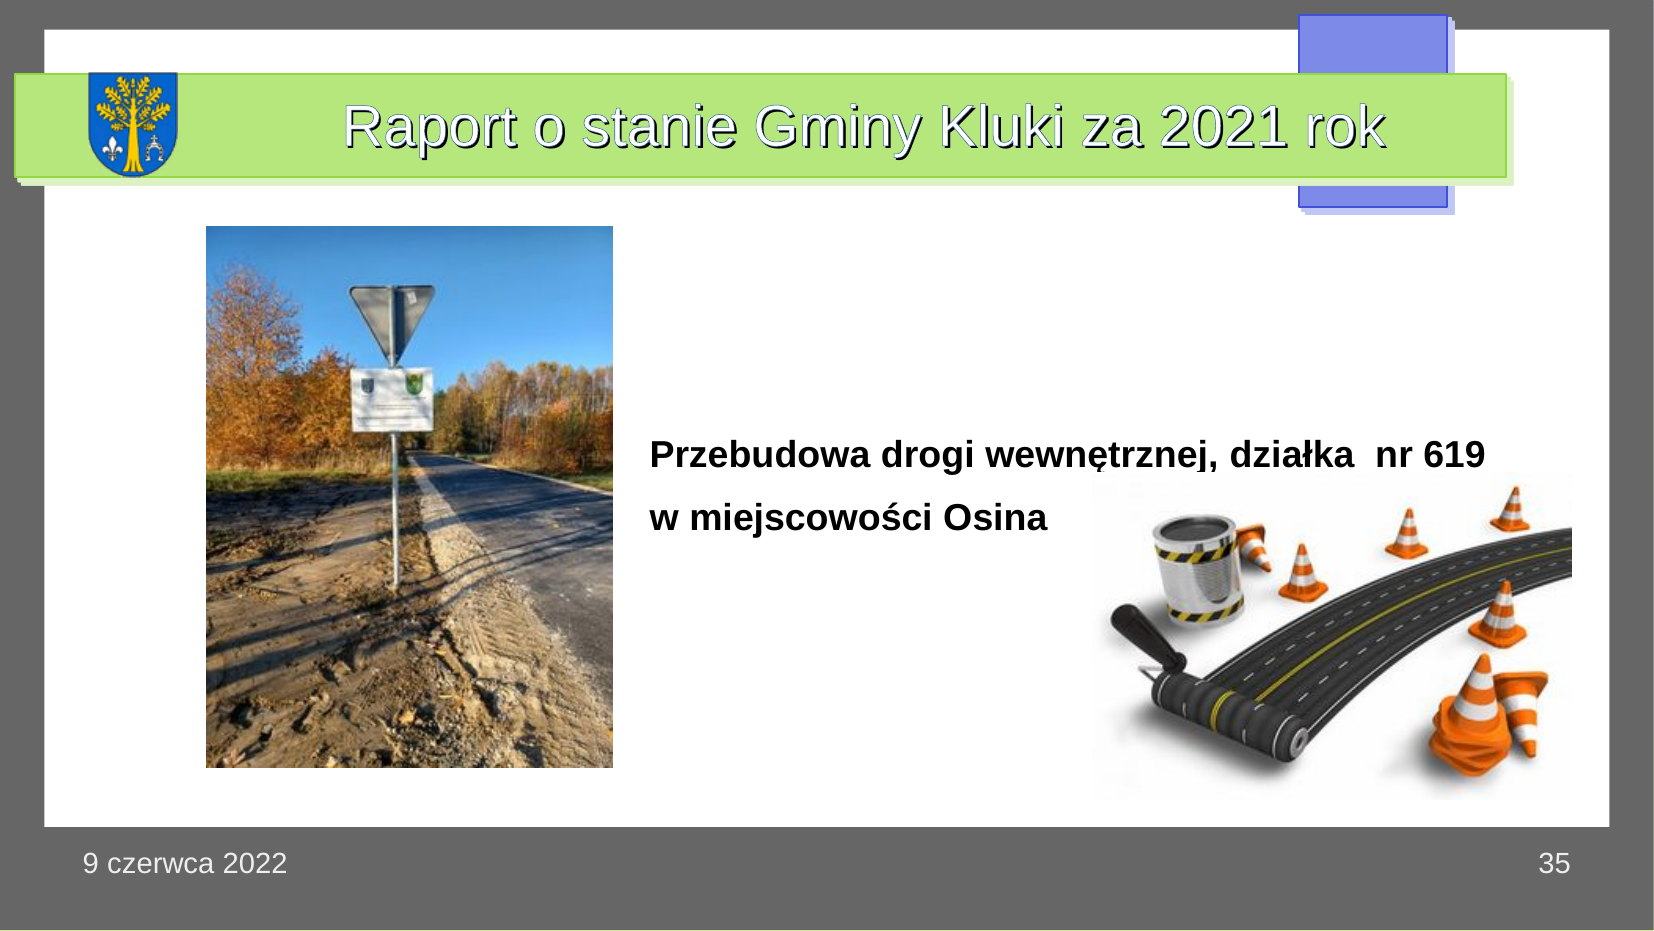

# Raport o stanie Gminy Kluki za 2021 rok
							Przebudowa drogi wewnętrznej, działka nr 619 							w miejscowości Osina
9 czerwca 2022
35